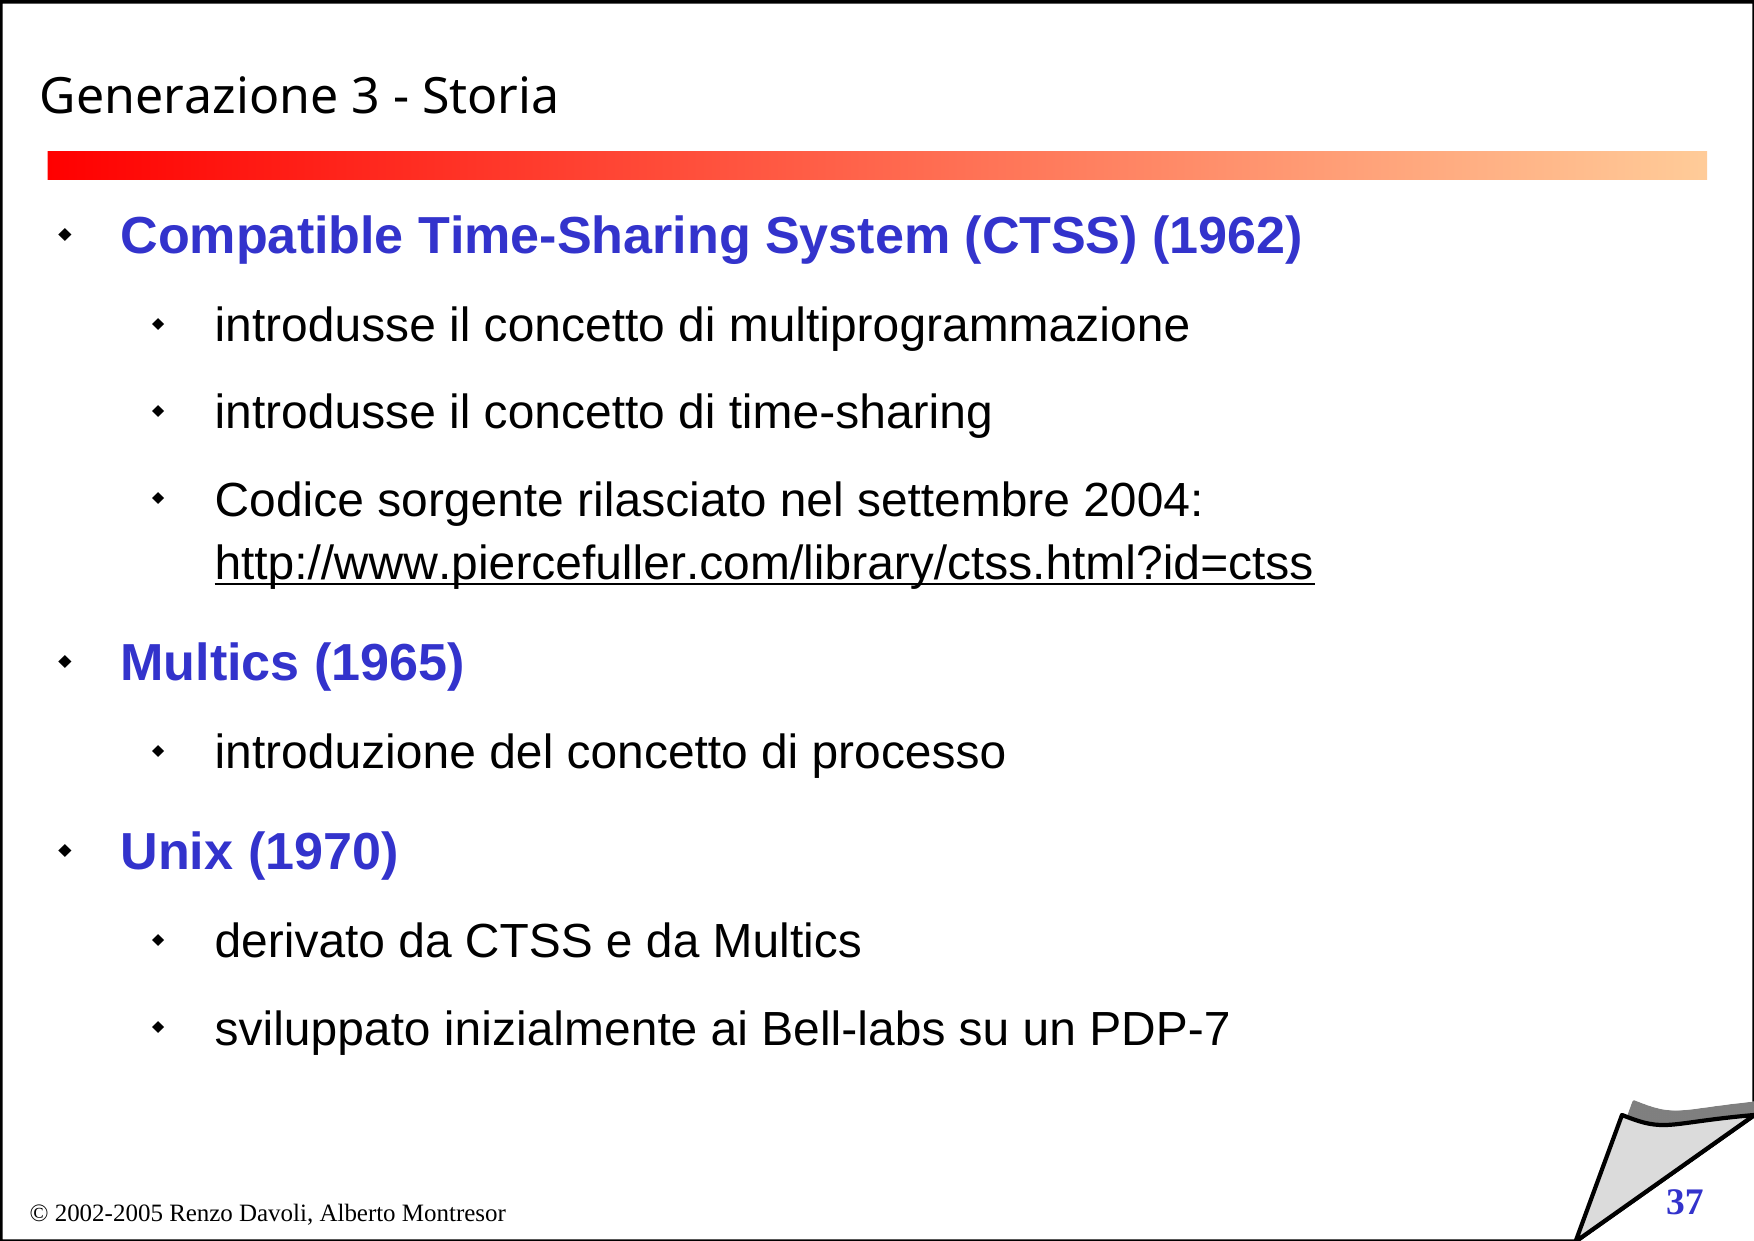

# Generazione 3 - Storia
Compatible Time-Sharing System (CTSS) (1962)
introdusse il concetto di multiprogrammazione
introdusse il concetto di time-sharing
Codice sorgente rilasciato nel settembre 2004:
http://www.piercefuller.com/library/ctss.html?id=ctss
Multics (1965)
introduzione del concetto di processo
Unix (1970)
derivato da CTSS e da Multics
sviluppato inizialmente ai Bell-labs su un PDP-7